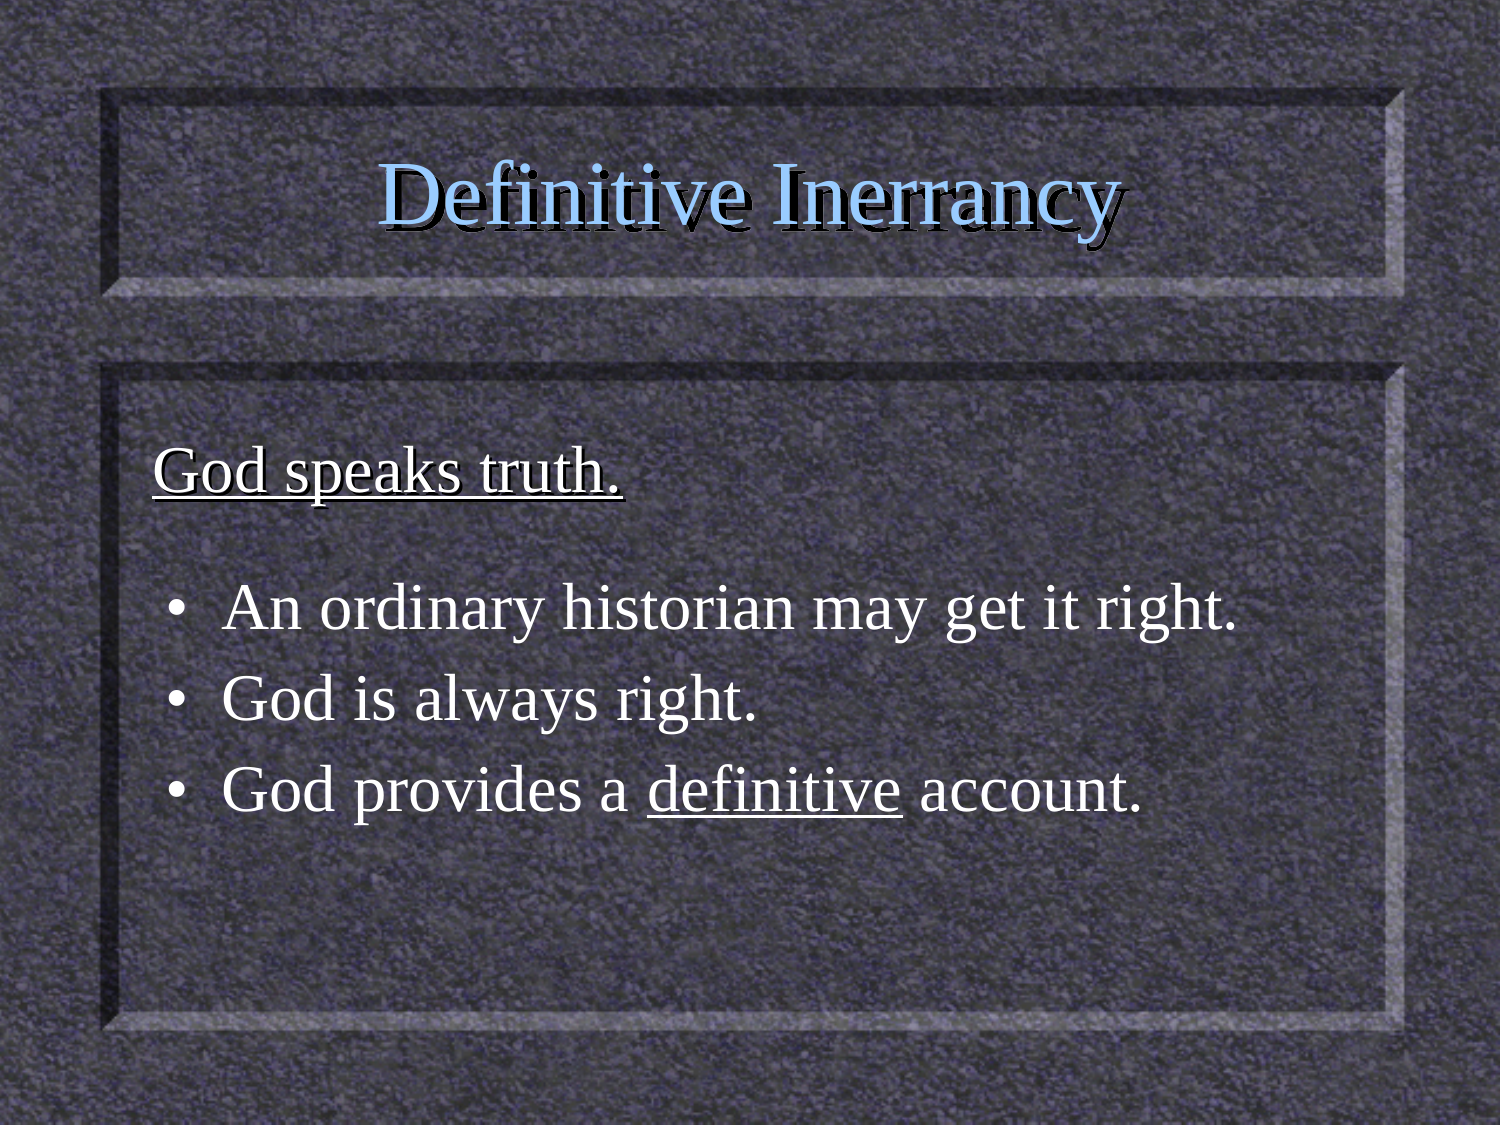

# Definitive Inerrancy
God speaks truth.
An ordinary historian may get it right.
God is always right.
God provides a definitive account.